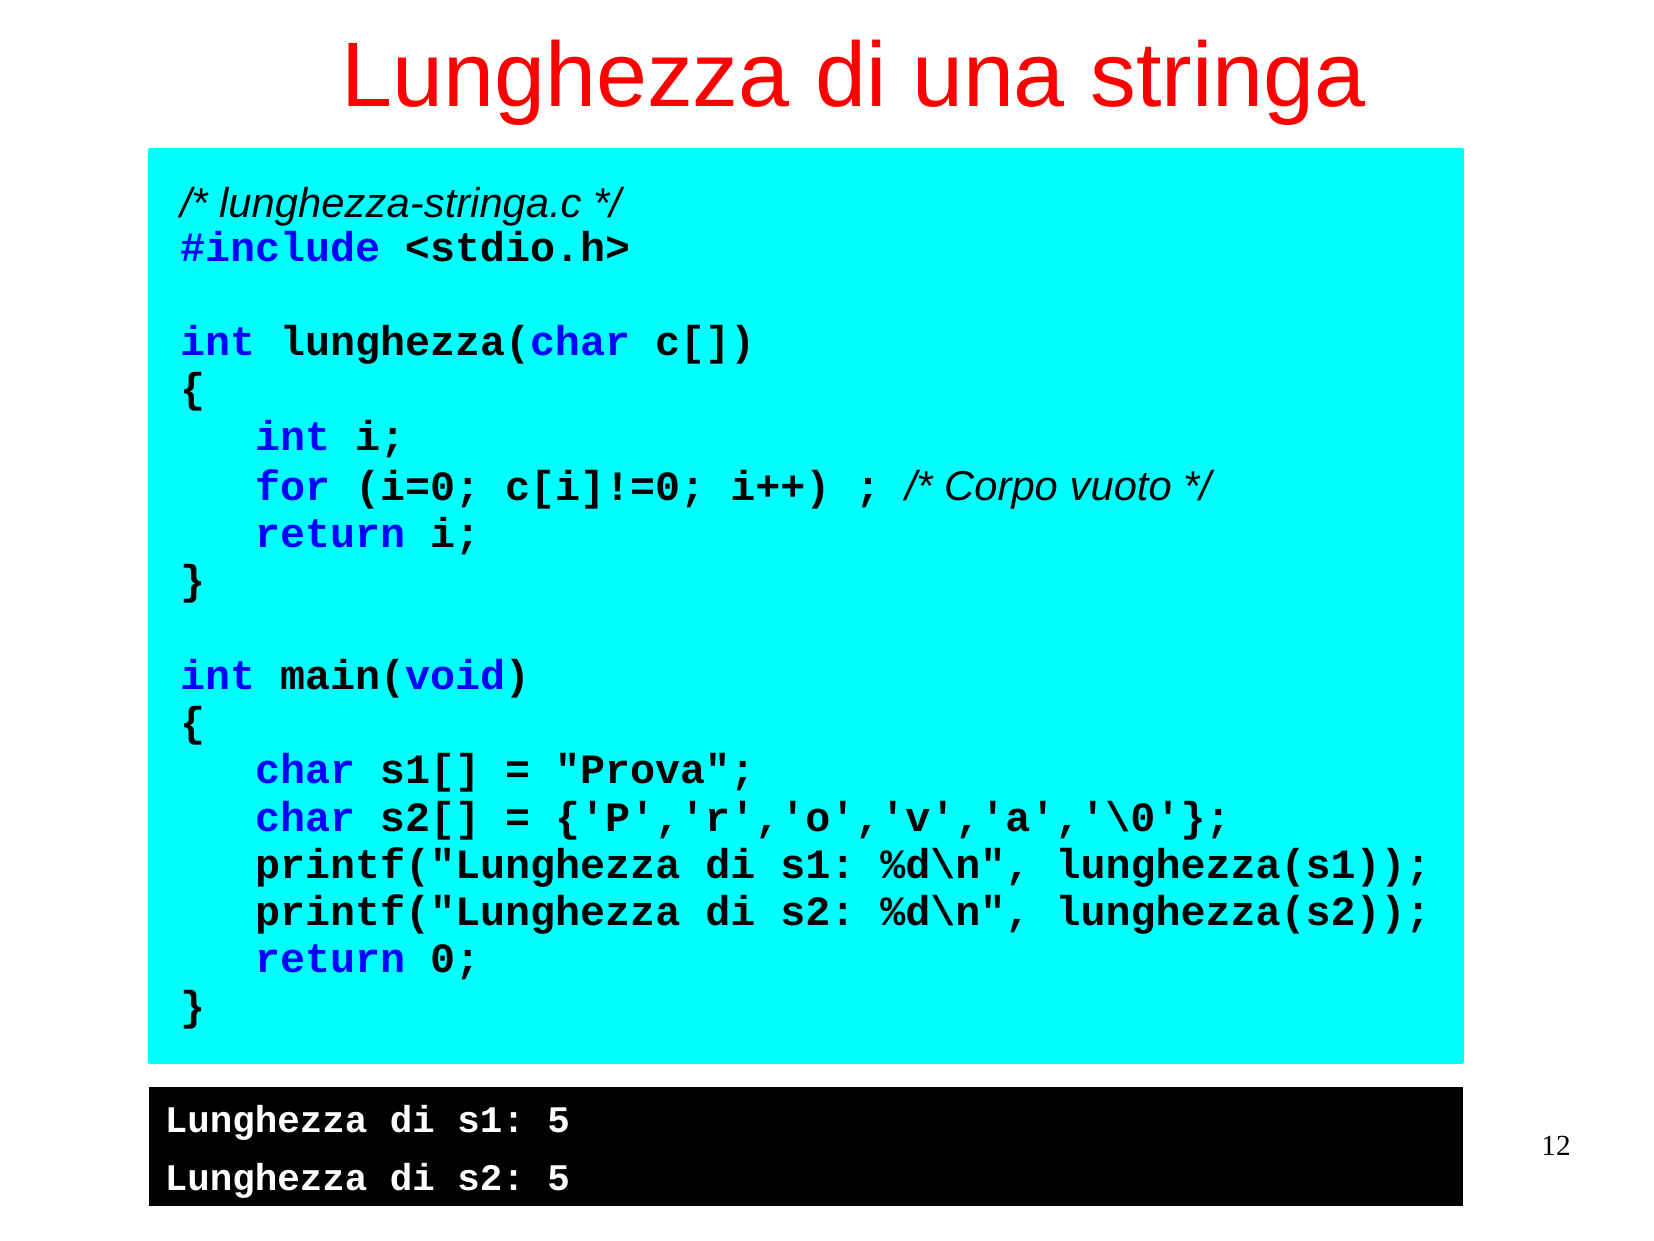

# Lunghezza di una stringa
/* lunghezza-stringa.c */
#include <stdio.h>
int lunghezza(char c[])
{
	int i;
	for (i=0; c[i]!=0; i++) ; /* Corpo vuoto */
	return i;
}
int main(void)
{
	char s1[] = "Prova";
	char s2[] = {'P','r','o','v','a','\0'};
	printf("Lunghezza di s1: %d\n", lunghezza(s1));
	printf("Lunghezza di s2: %d\n", lunghezza(s2));
	return 0;
}
Lunghezza di s1: 5
Lunghezza di s2: 5
Linguaggio C - puntatori
12